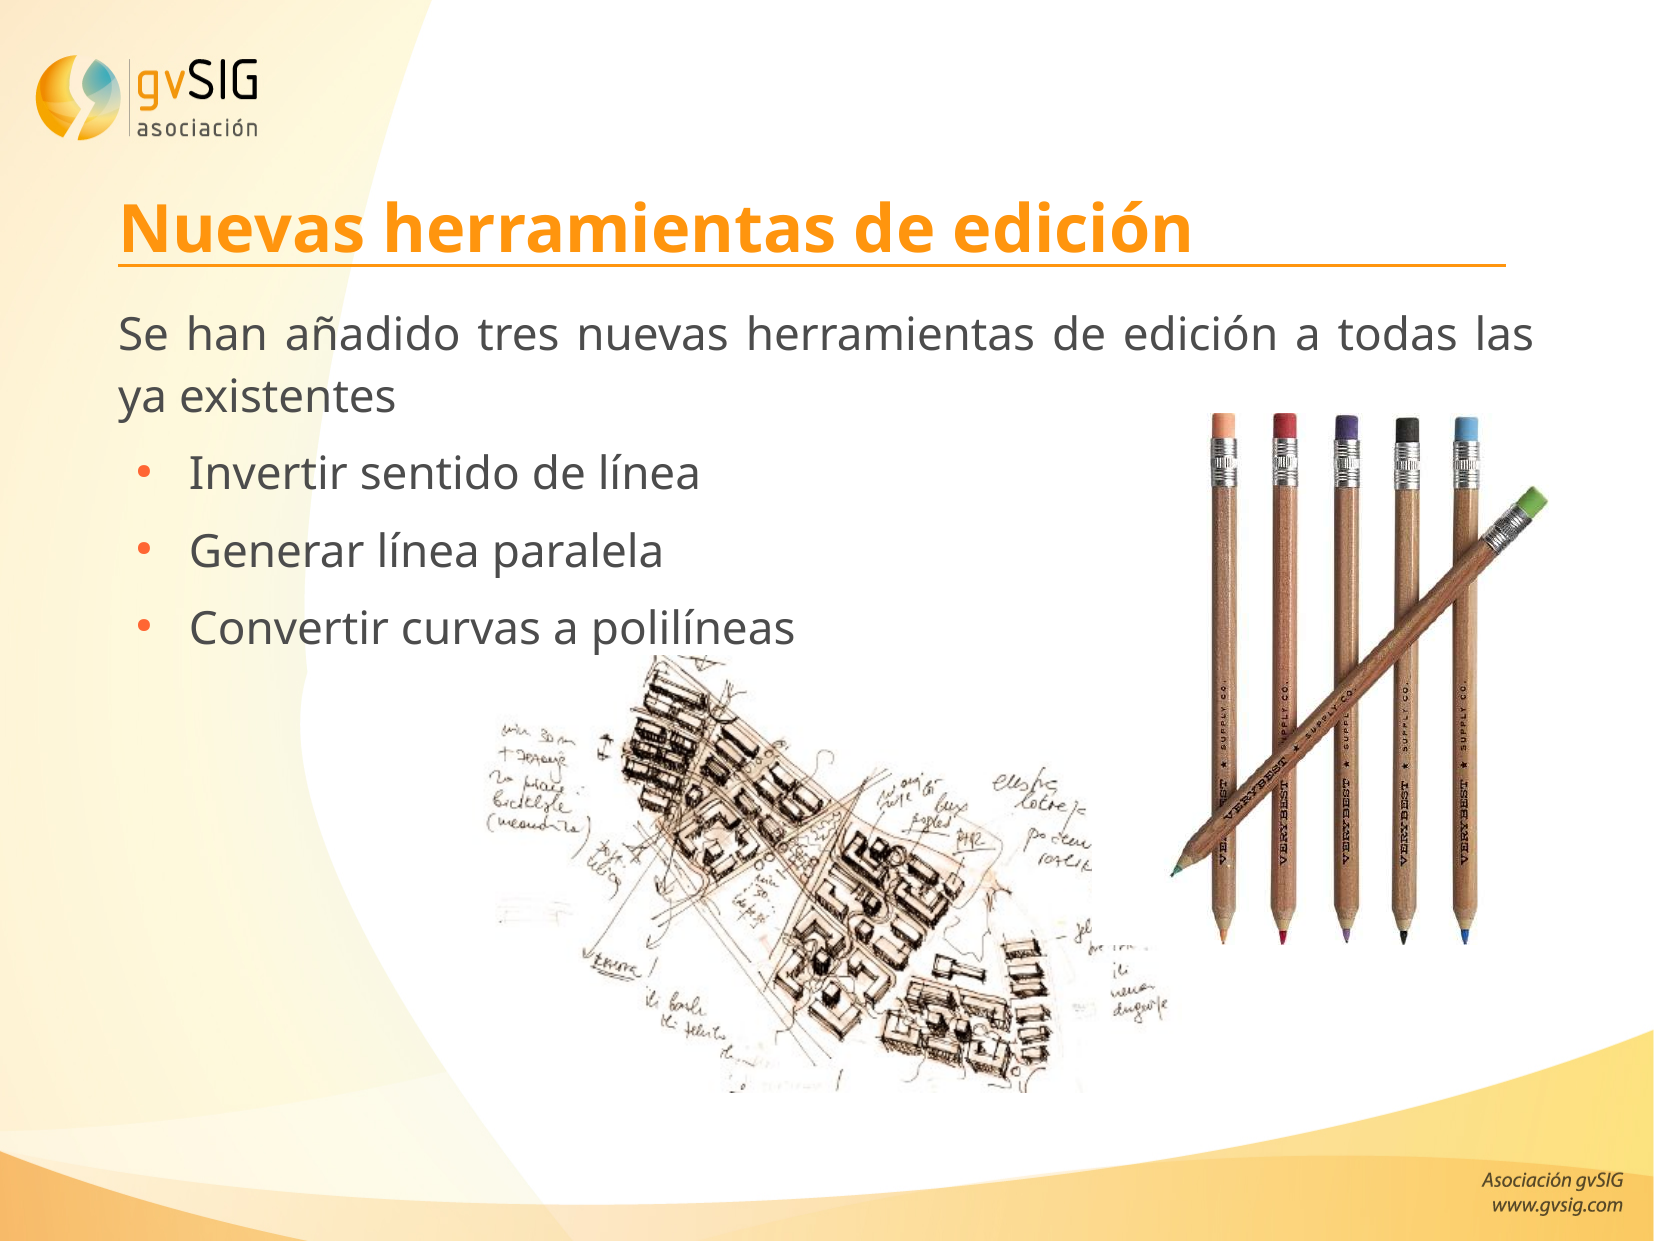

# Nuevas herramientas de edición
Se han añadido tres nuevas herramientas de edición a todas las ya existentes
Invertir sentido de línea
Generar línea paralela
Convertir curvas a polilíneas